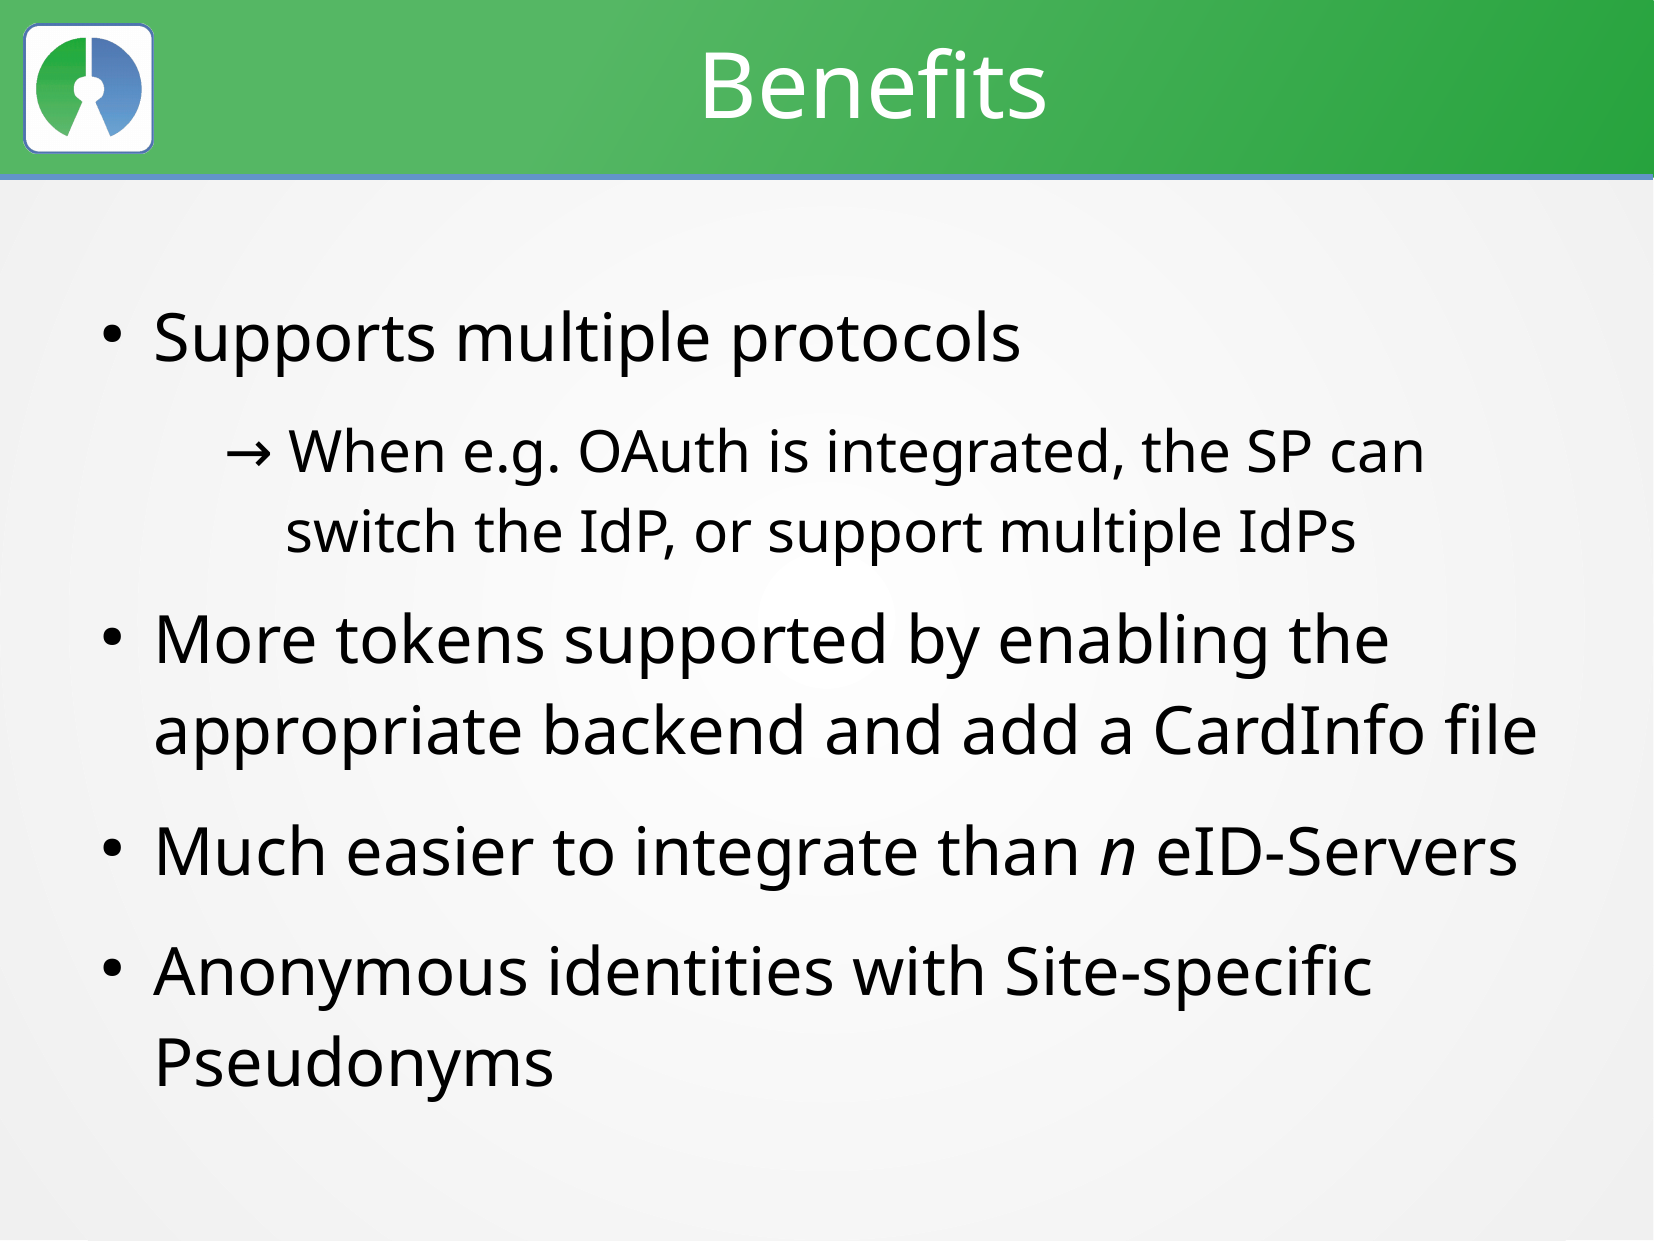

# Benefits
Supports multiple protocols
→ When e.g. OAuth is integrated, the SP can
 switch the IdP, or support multiple IdPs
More tokens supported by enabling the appropriate backend and add a CardInfo file
Much easier to integrate than n eID-Servers
Anonymous identities with Site-specific Pseudonyms